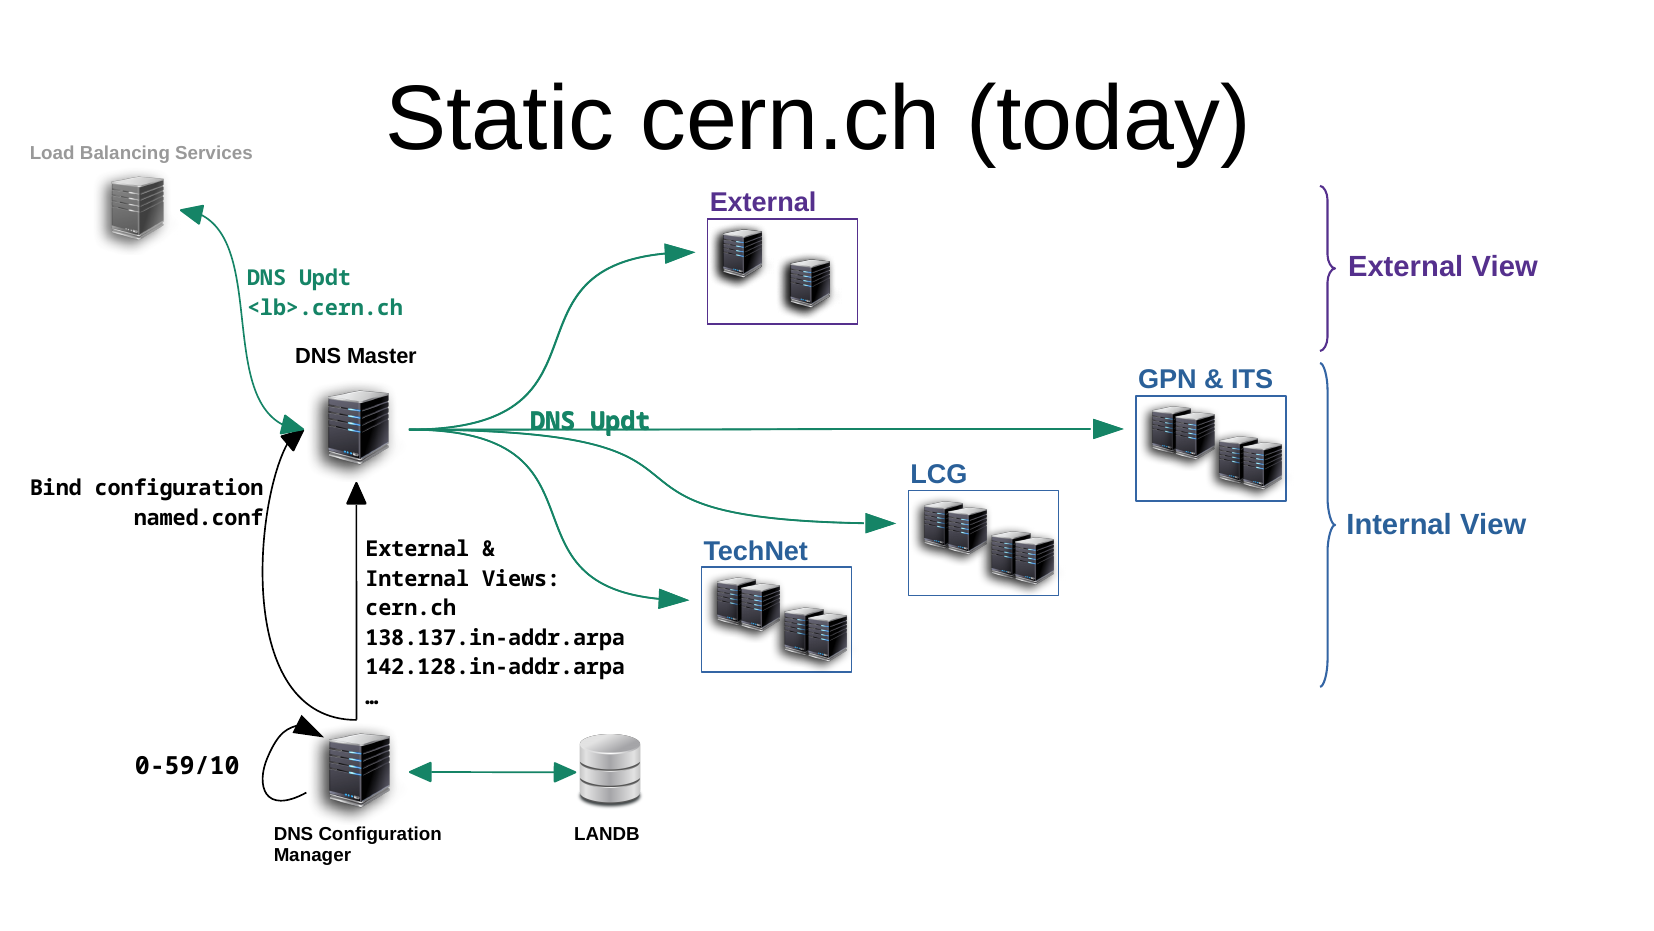

# Static cern.ch (today)
Load Balancing Services
External
DNS Updt
<lb>.cern.ch
DNS Updt
External View
DNS Updt
Bind configuration
named.conf
External &
Internal Views:
cern.ch
138.137.in-addr.arpa
142.128.in-addr.arpa
…
DNS Master
GPN & ITS
LCG
Internal View
TechNet
0-59/10
DNS Configuration
Manager
LANDB